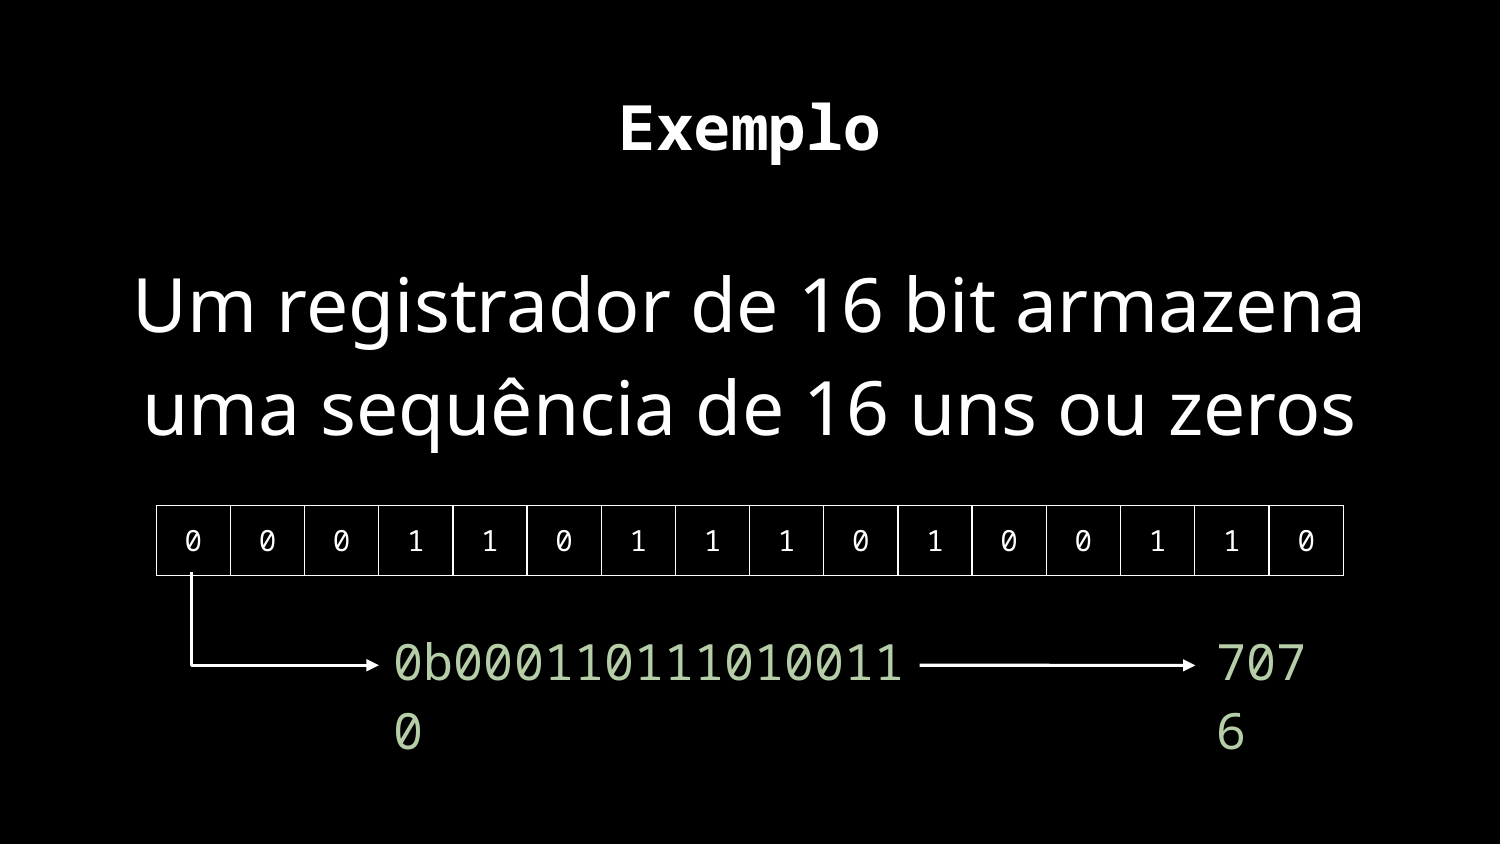

# Exemplo
Um registrador de 16 bit armazena uma sequência de 16 uns ou zeros
| 0 | 0 | 0 | 1 | 1 | 0 | 1 | 1 | 1 | 0 | 1 | 0 | 0 | 1 | 1 | 0 |
| --- | --- | --- | --- | --- | --- | --- | --- | --- | --- | --- | --- | --- | --- | --- | --- |
0b0001101110100110
7076